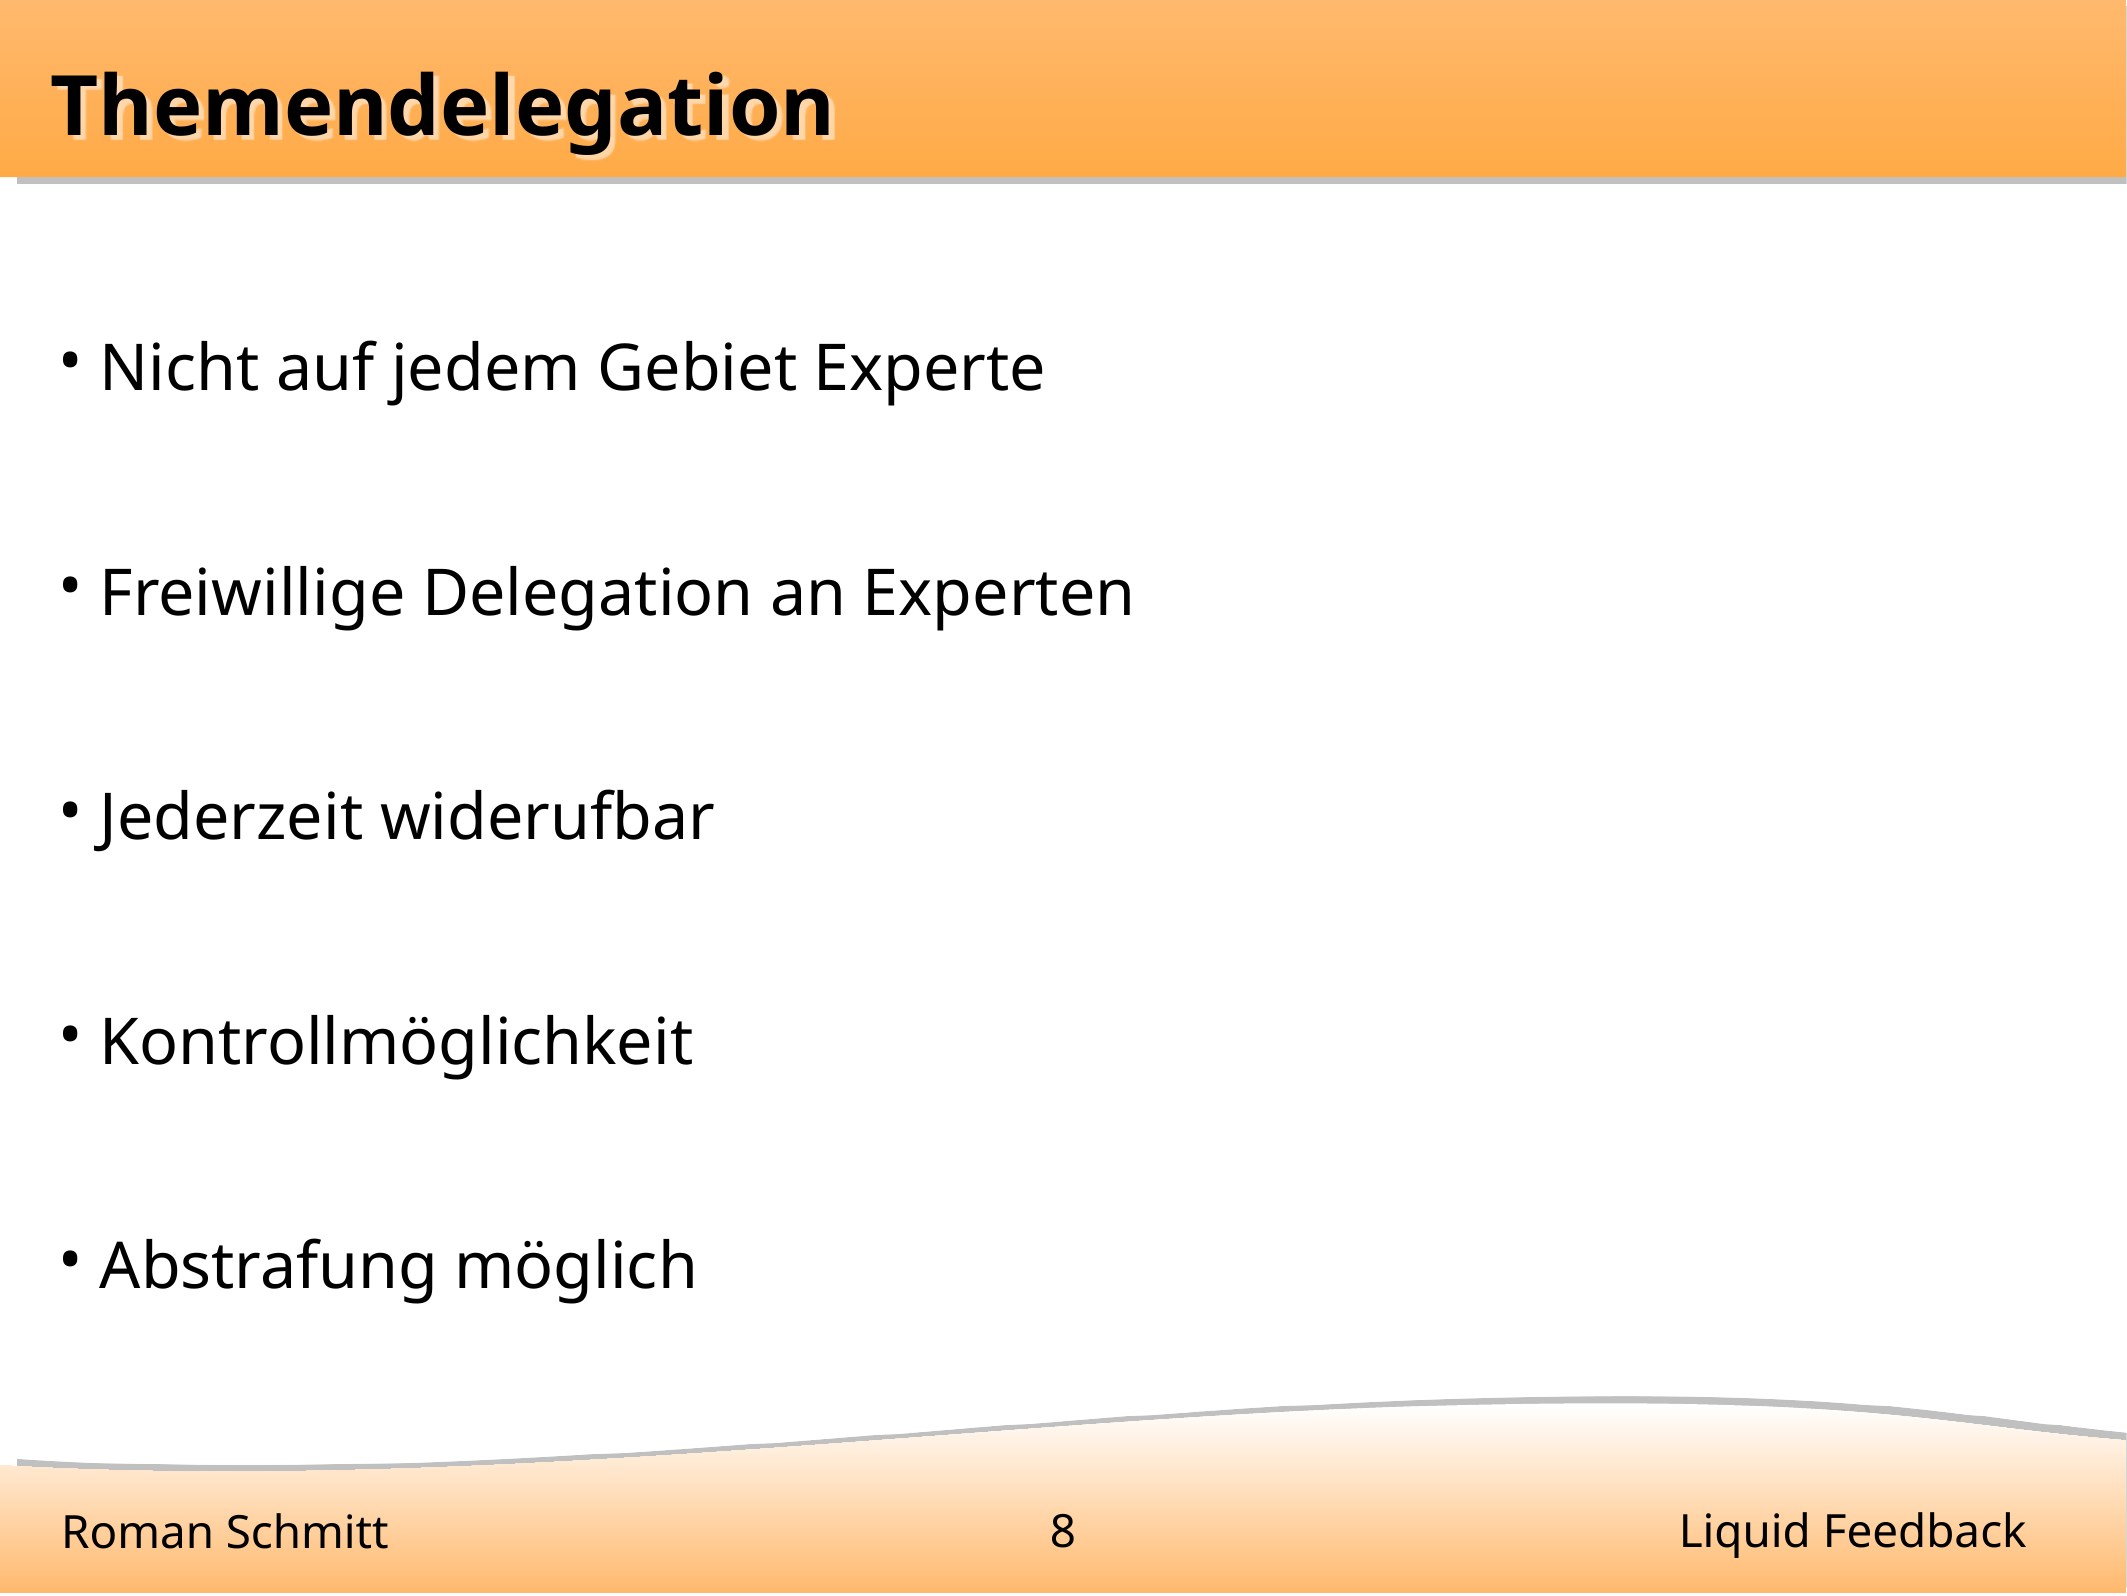

Themendelegation
# Nicht auf jedem Gebiet Experte
 Freiwillige Delegation an Experten
 Jederzeit widerufbar
 Kontrollmöglichkeit
 Abstrafung möglich